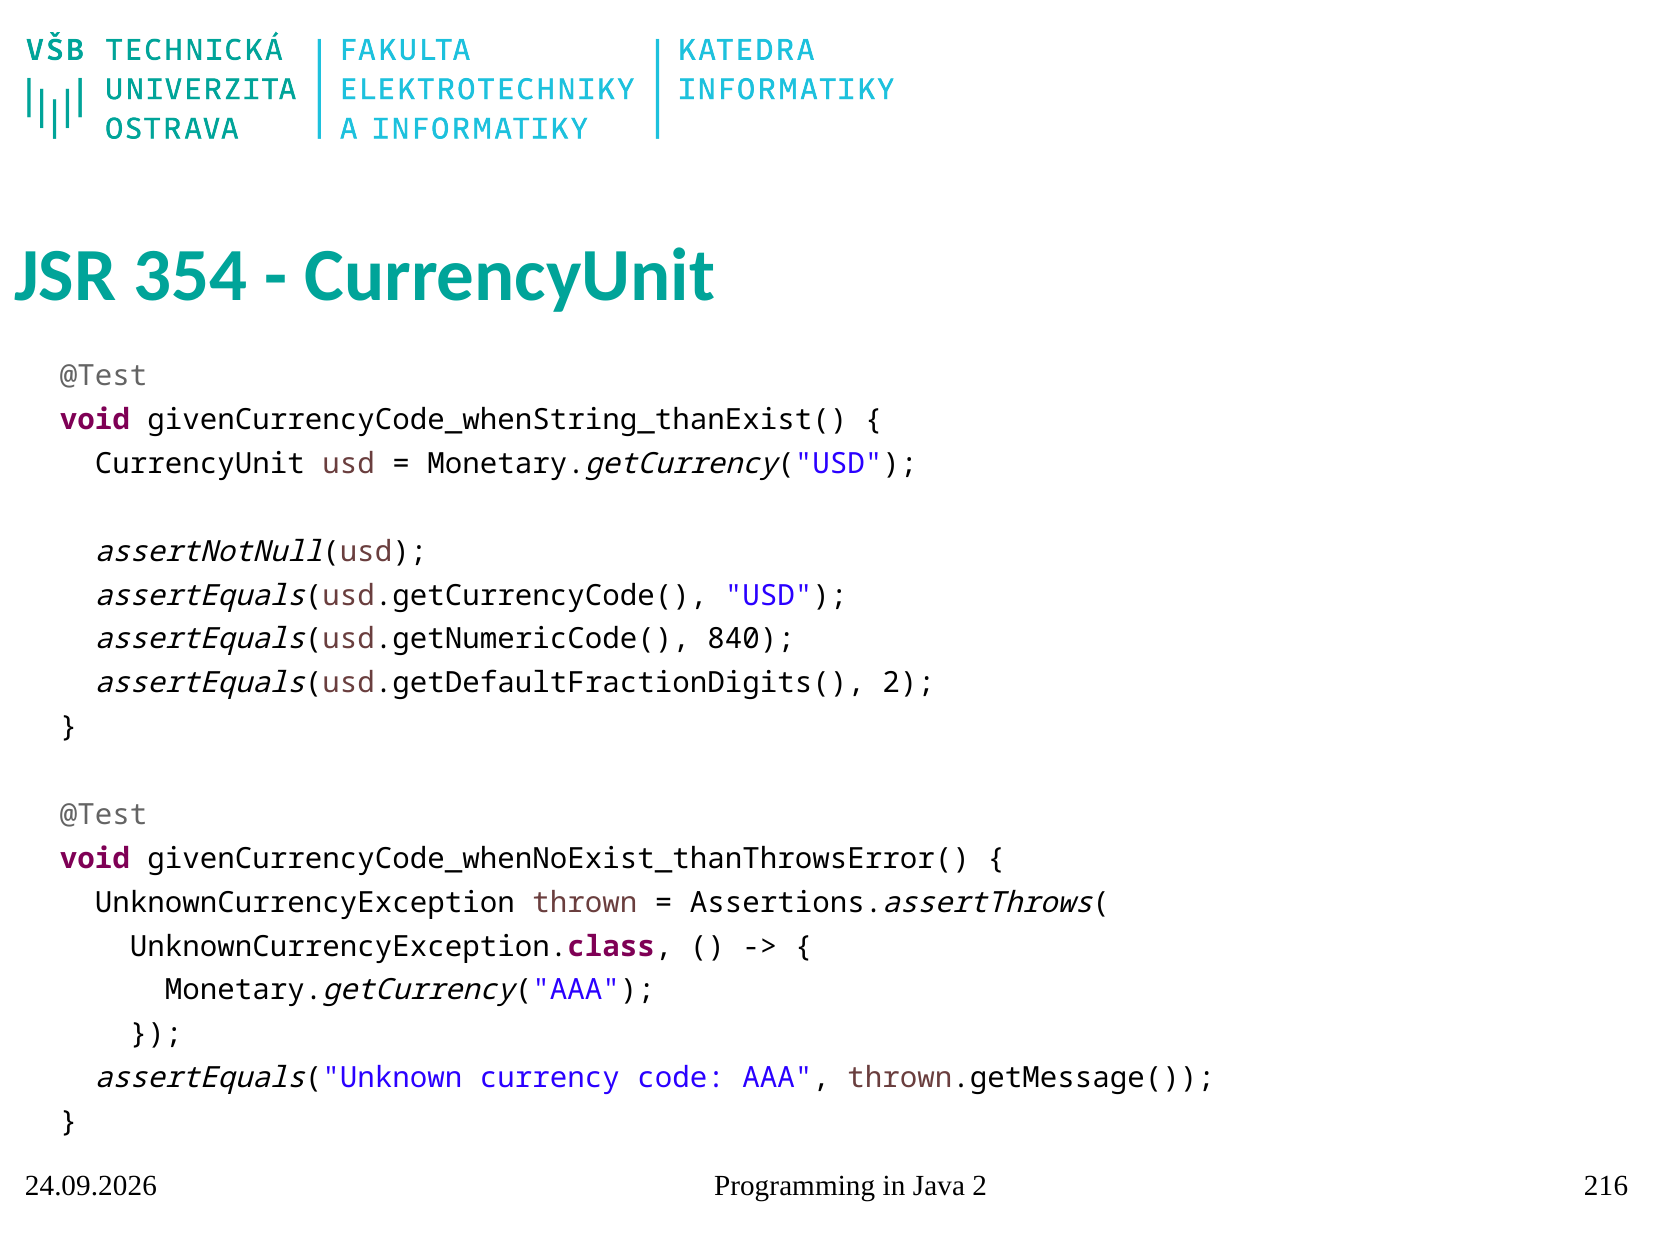

# JSR 354 - CurrencyUnit
 @Test
 void givenCurrencyCode_whenString_thanExist() {
 CurrencyUnit usd = Monetary.getCurrency("USD");
 assertNotNull(usd);
 assertEquals(usd.getCurrencyCode(), "USD");
 assertEquals(usd.getNumericCode(), 840);
 assertEquals(usd.getDefaultFractionDigits(), 2);
 }
 @Test
 void givenCurrencyCode_whenNoExist_thanThrowsError() {
 UnknownCurrencyException thrown = Assertions.assertThrows(
 UnknownCurrencyException.class, () -> {
 Monetary.getCurrency("AAA");
 });
 assertEquals("Unknown currency code: AAA", thrown.getMessage());
 }
Programming in Java 2
216